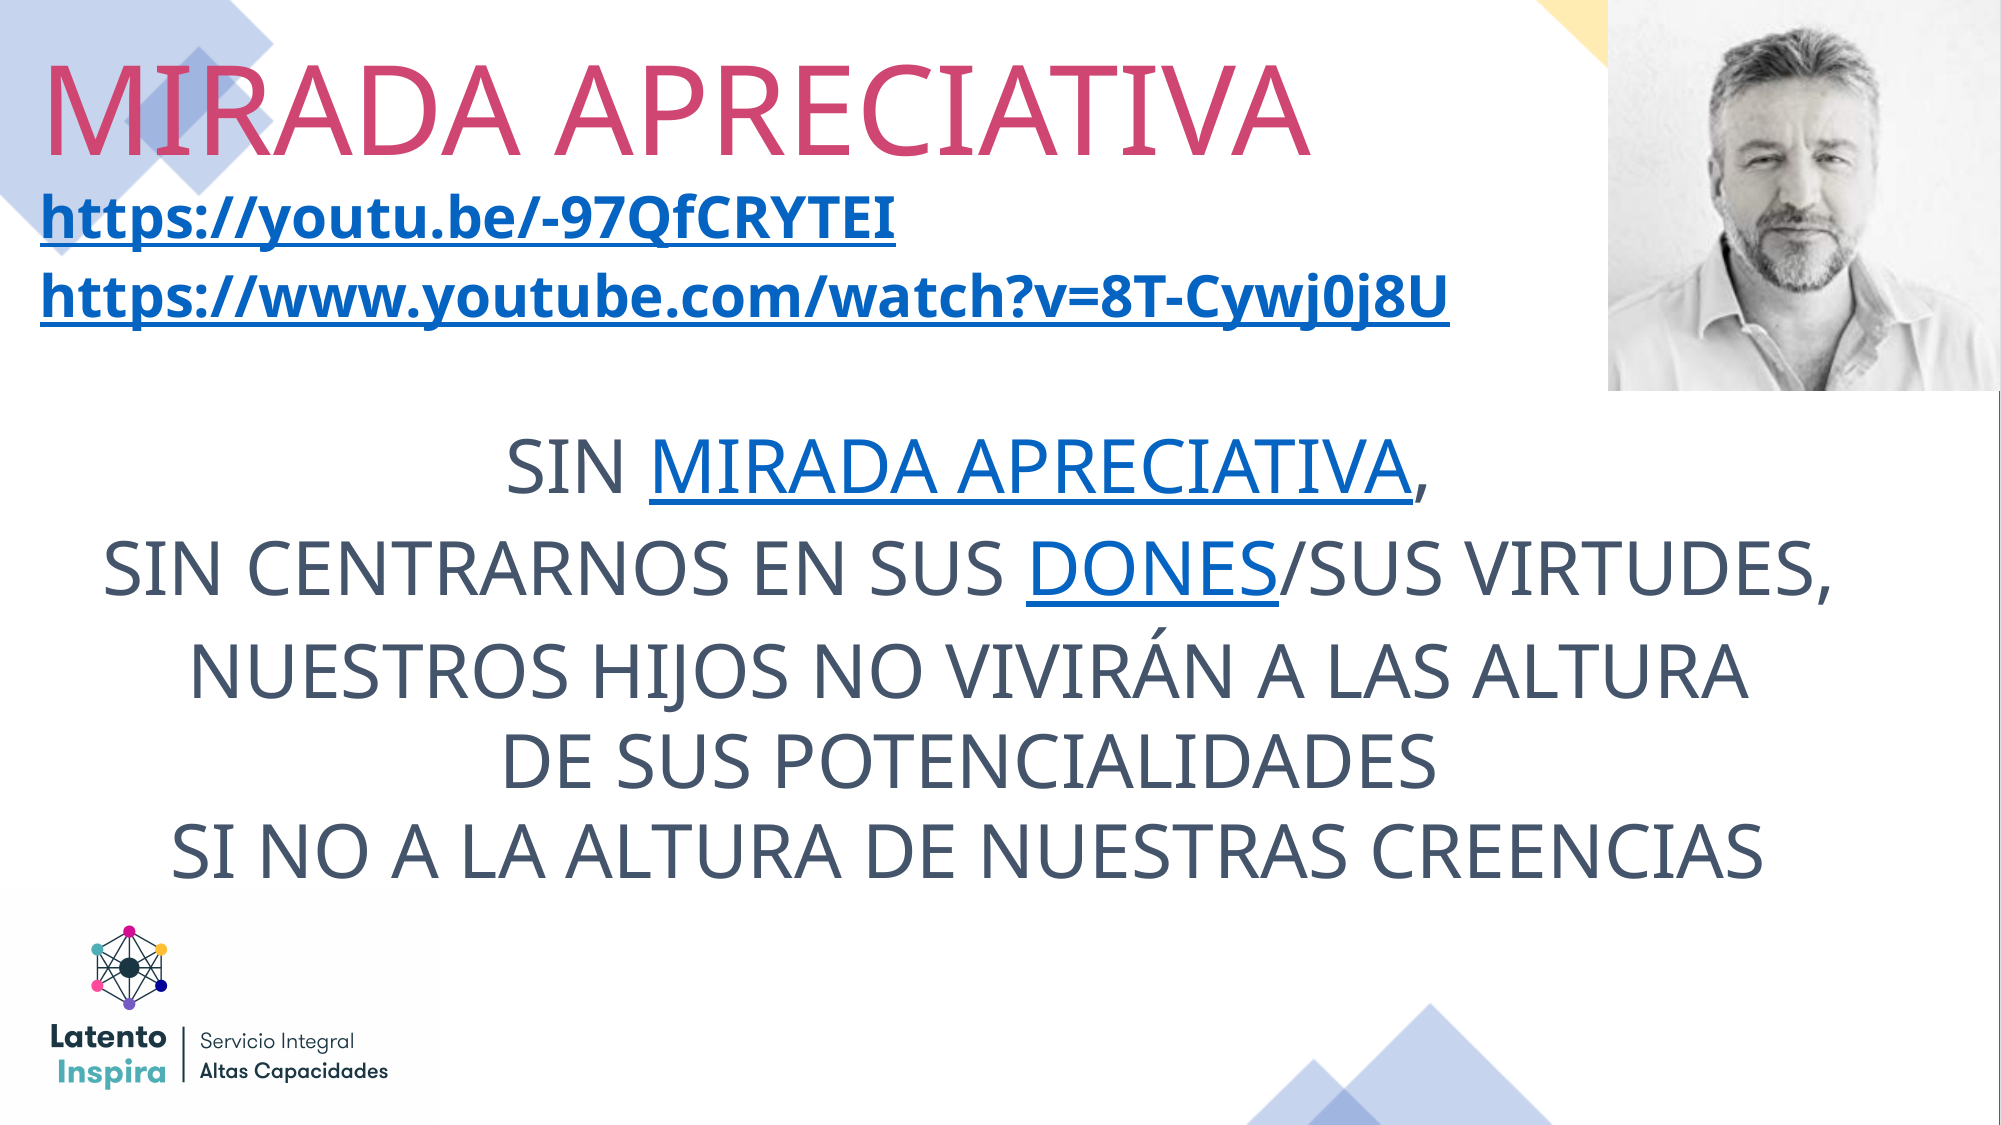

MIRADA APRECIATIVA
https://youtu.be/-97QfCRYTEI
https://www.youtube.com/watch?v=8T-Cywj0j8U
SIN MIRADA APRECIATIVA,
SIN CENTRARNOS EN SUS DONES/SUS VIRTUDES, NUESTROS HIJOS NO VIVIRÁN A LAS ALTURA
DE SUS POTENCIALIDADES
SI NO A LA ALTURA DE NUESTRAS CREENCIAS